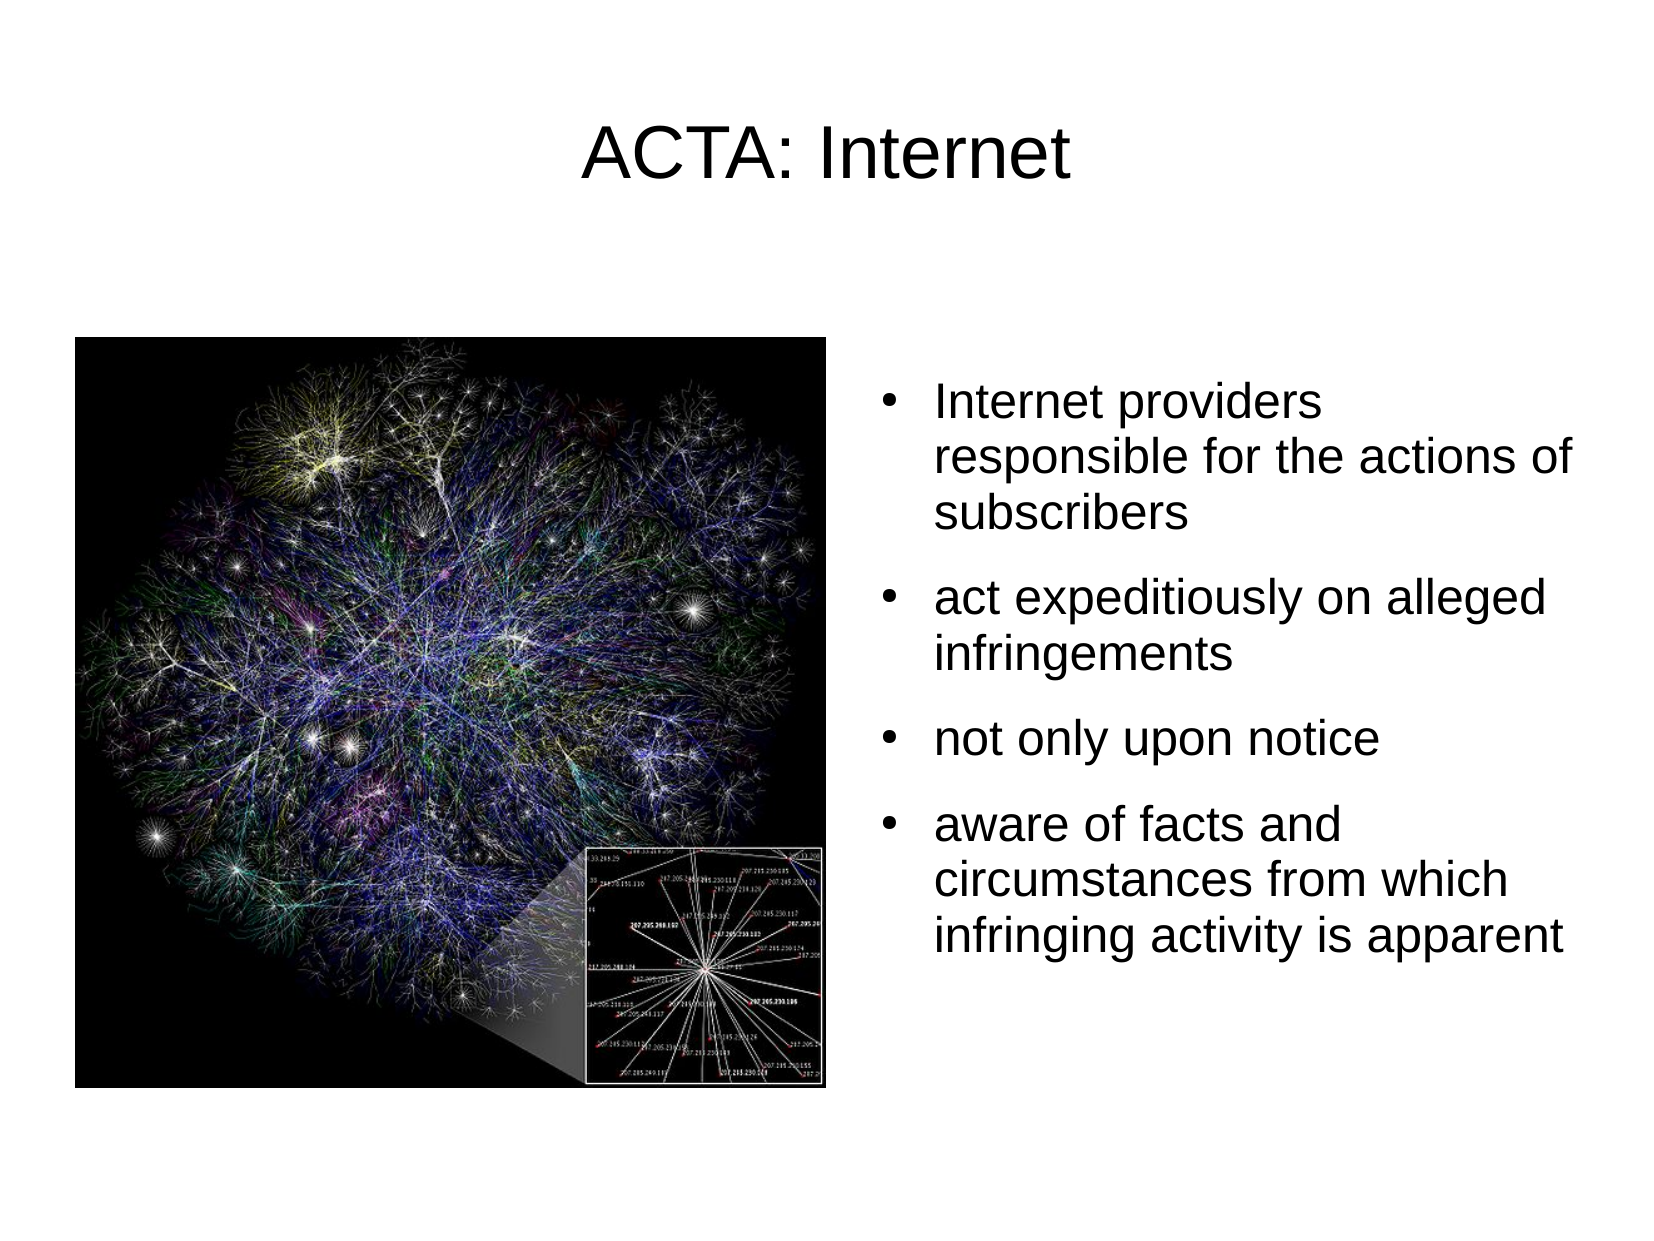

# ACTA: Internet
Internet providers responsible for the actions of subscribers
act expeditiously on alleged infringements
not only upon notice
aware of facts and circumstances from which infringing activity is apparent